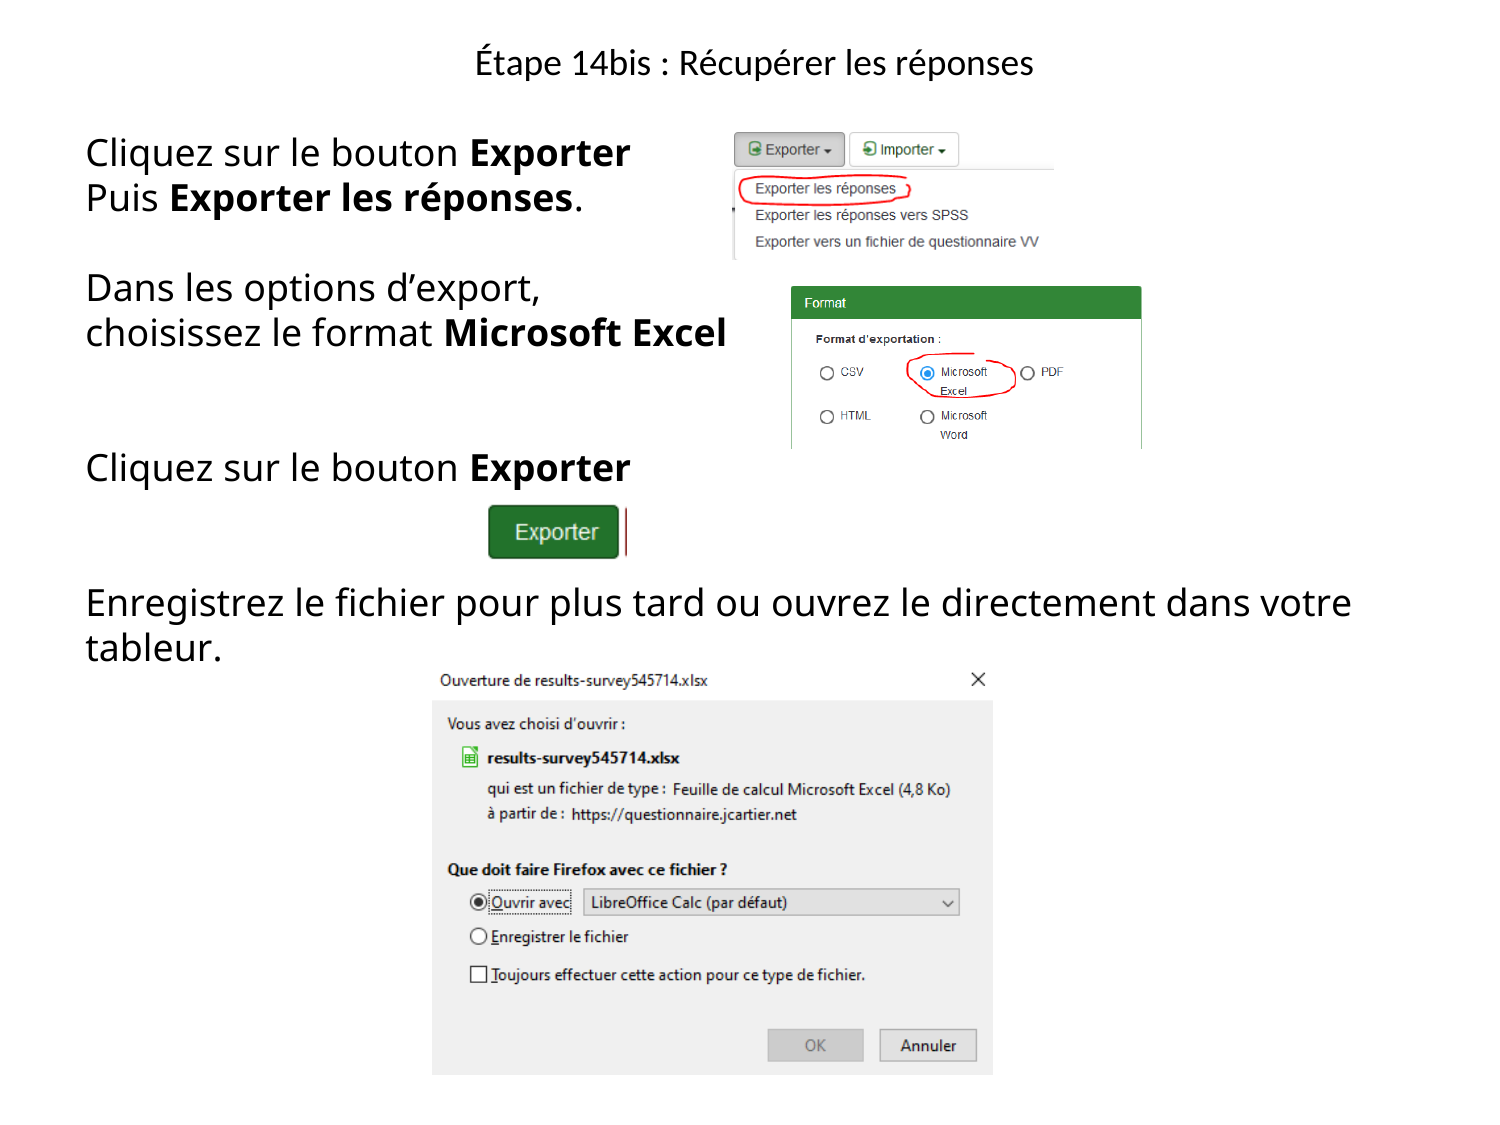

Étape 14bis : Récupérer les réponses
Cliquez sur le bouton Exporter
Puis Exporter les réponses.
Dans les options d’export,
choisissez le format Microsoft Excel
Cliquez sur le bouton Exporter
Enregistrez le fichier pour plus tard ou ouvrez le directement dans votre tableur.